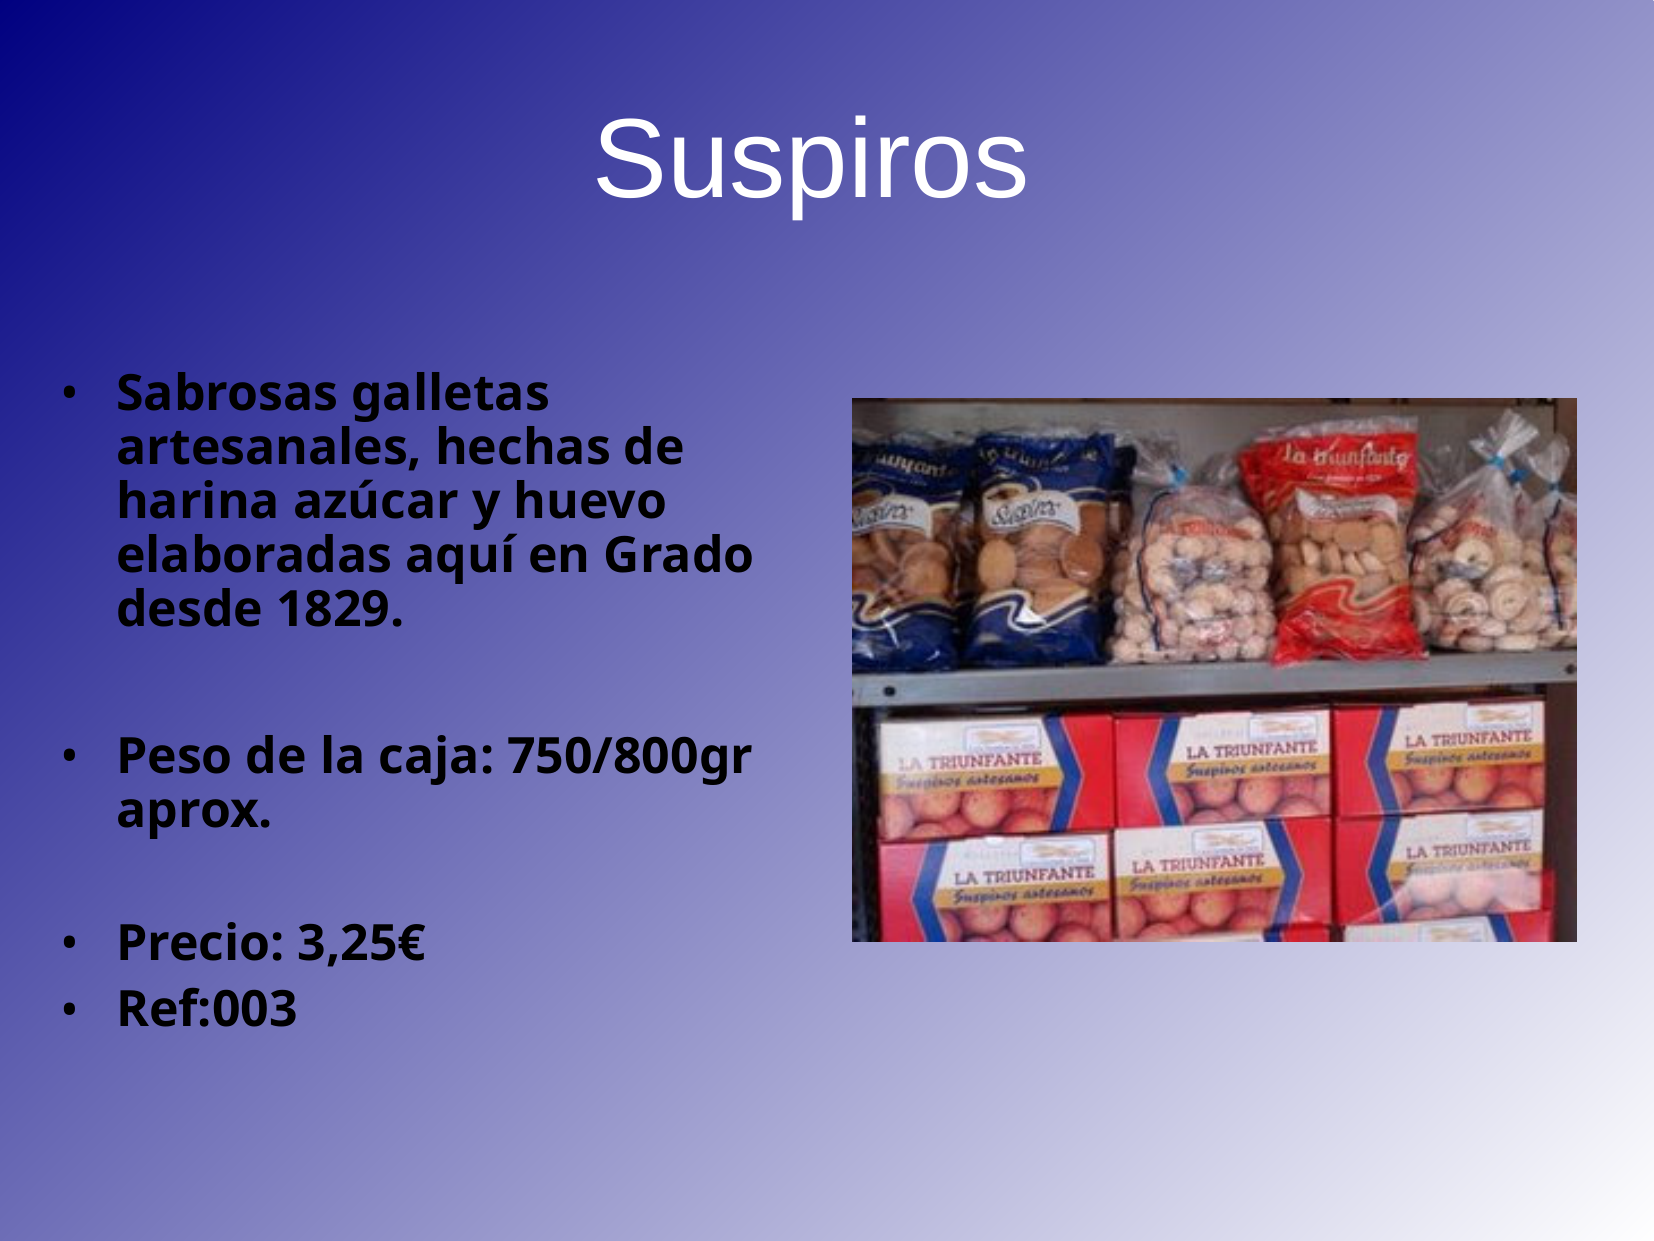

# Suspiros
Sabrosas galletas artesanales, hechas de harina azúcar y huevo elaboradas aquí en Grado desde 1829.
Peso de la caja: 750/800gr aprox.
Precio: 3,25€
Ref:003